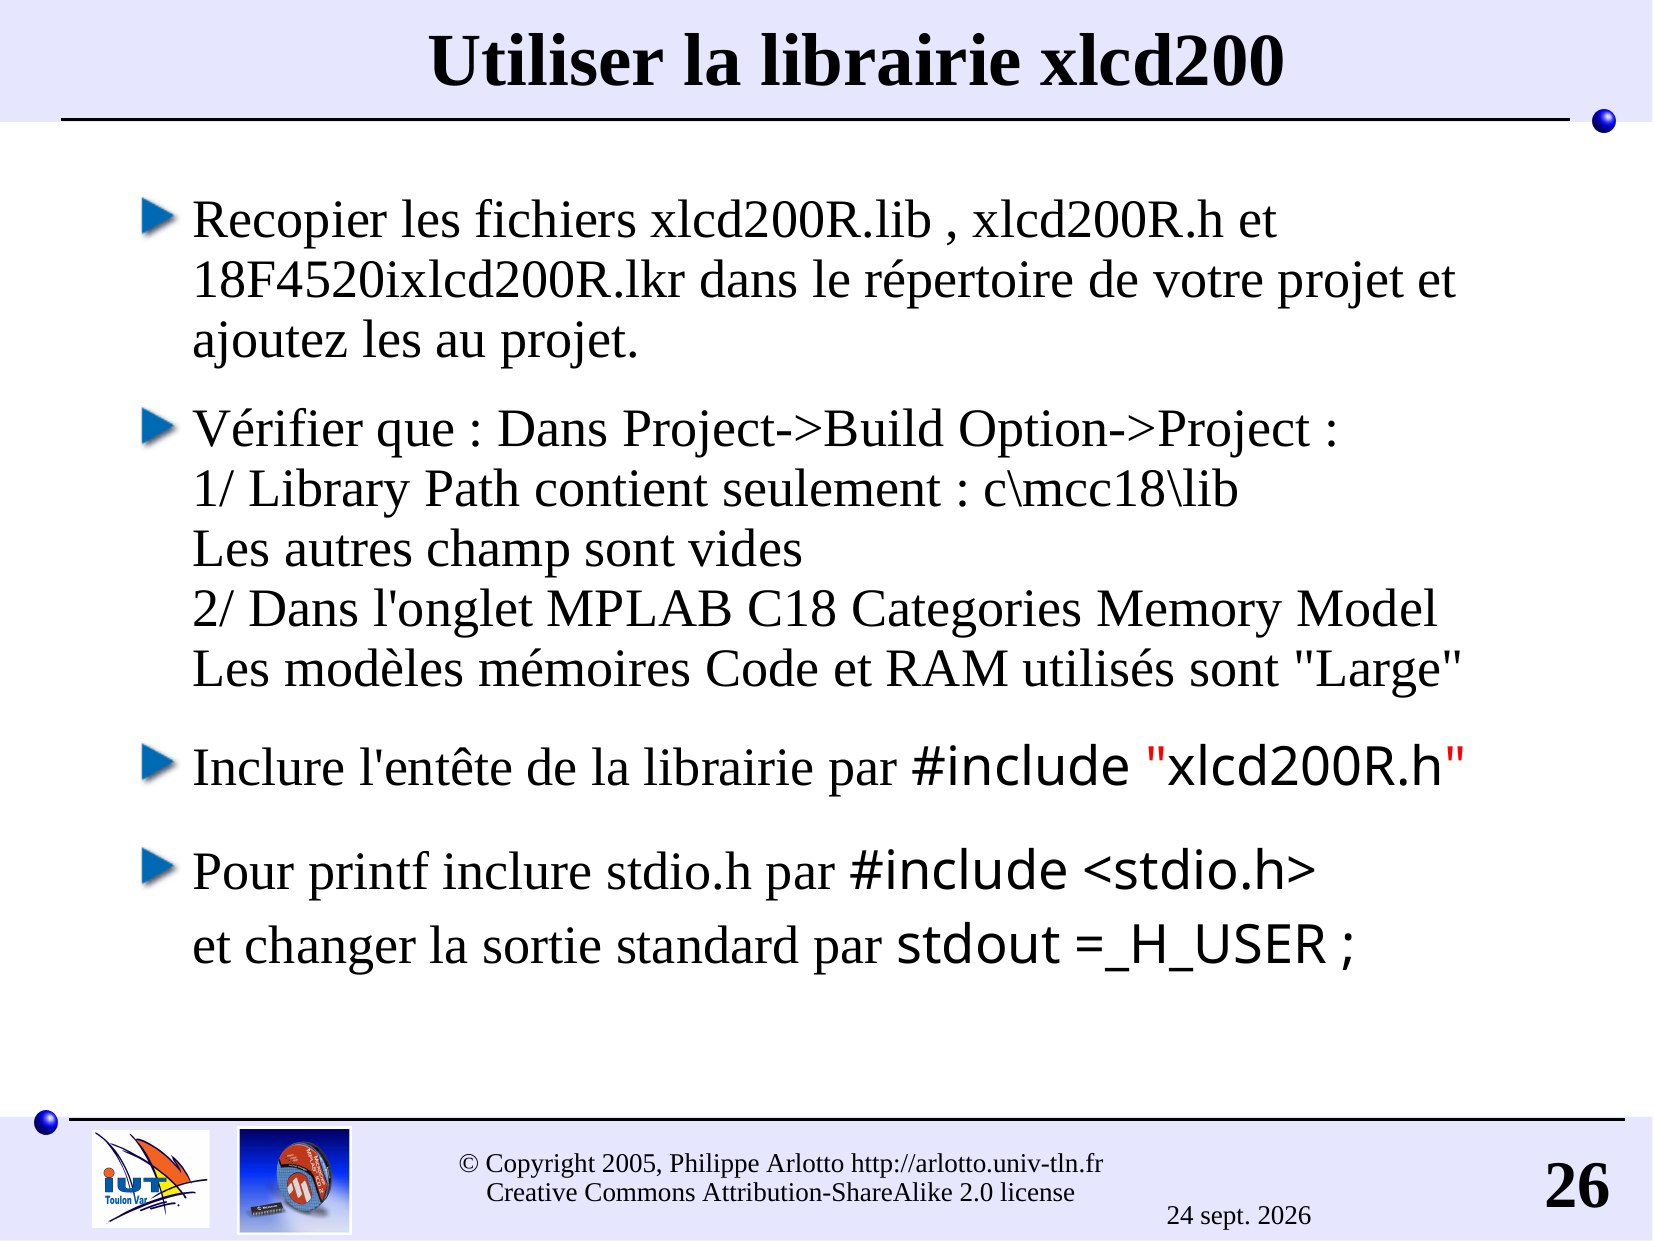

# Utiliser la librairie xlcd200
Recopier les fichiers xlcd200R.lib , xlcd200R.h et 18F4520ixlcd200R.lkr dans le répertoire de votre projet et ajoutez les au projet.
Vérifier que : Dans Project->Build Option->Project :
1/ Library Path contient seulement : c\mcc18\lib
Les autres champ sont vides
2/ Dans l'onglet MPLAB C18 Categories Memory Model
Les modèles mémoires Code et RAM utilisés sont "Large"
Inclure l'entête de la librairie par #include "xlcd200R.h"
Pour printf inclure stdio.h par #include <stdio.h>
et changer la sortie standard par stdout =_H_USER ;